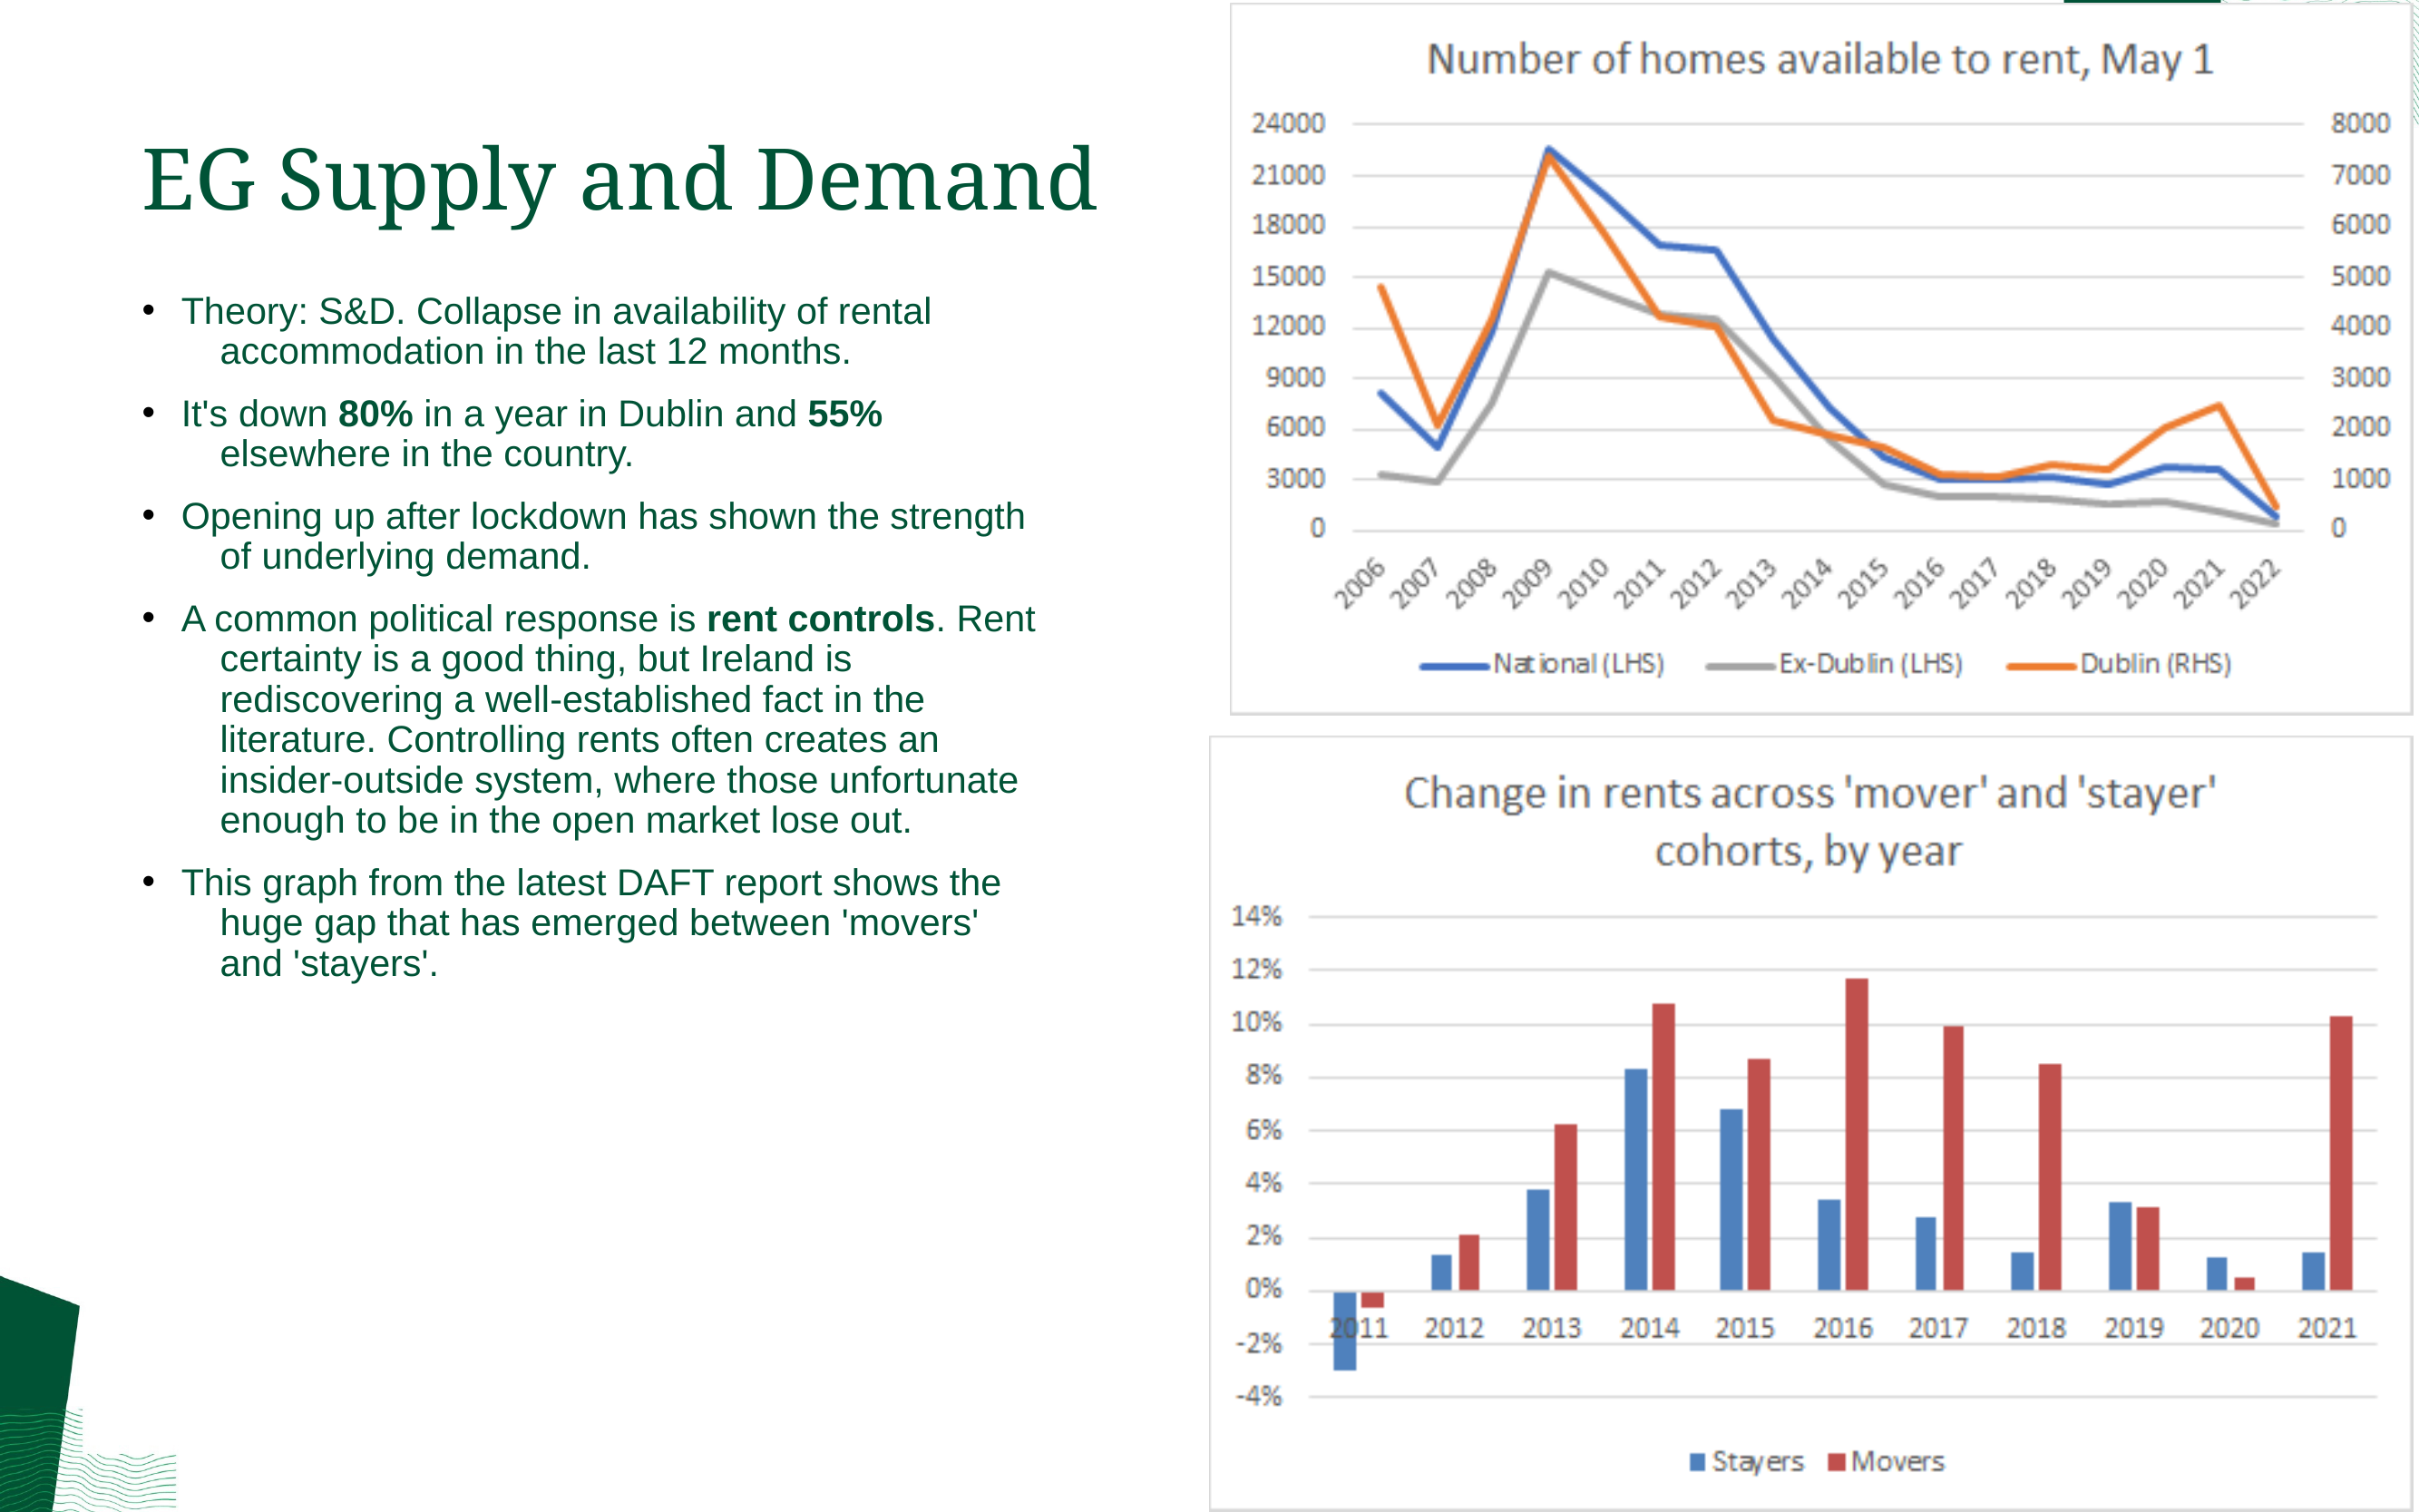

# EG Supply and Demand
Theory: S&D. Collapse in availability of rental accommodation in the last 12 months.
It's down 80% in a year in Dublin and 55% elsewhere in the country.
Opening up after lockdown has shown the strength of underlying demand.
A common political response is rent controls. Rent certainty is a good thing, but Ireland is rediscovering a well-established fact in the literature. Controlling rents often creates an insider-outside system, where those unfortunate enough to be in the open market lose out.
This graph from the latest DAFT report shows the huge gap that has emerged between 'movers' and 'stayers'.